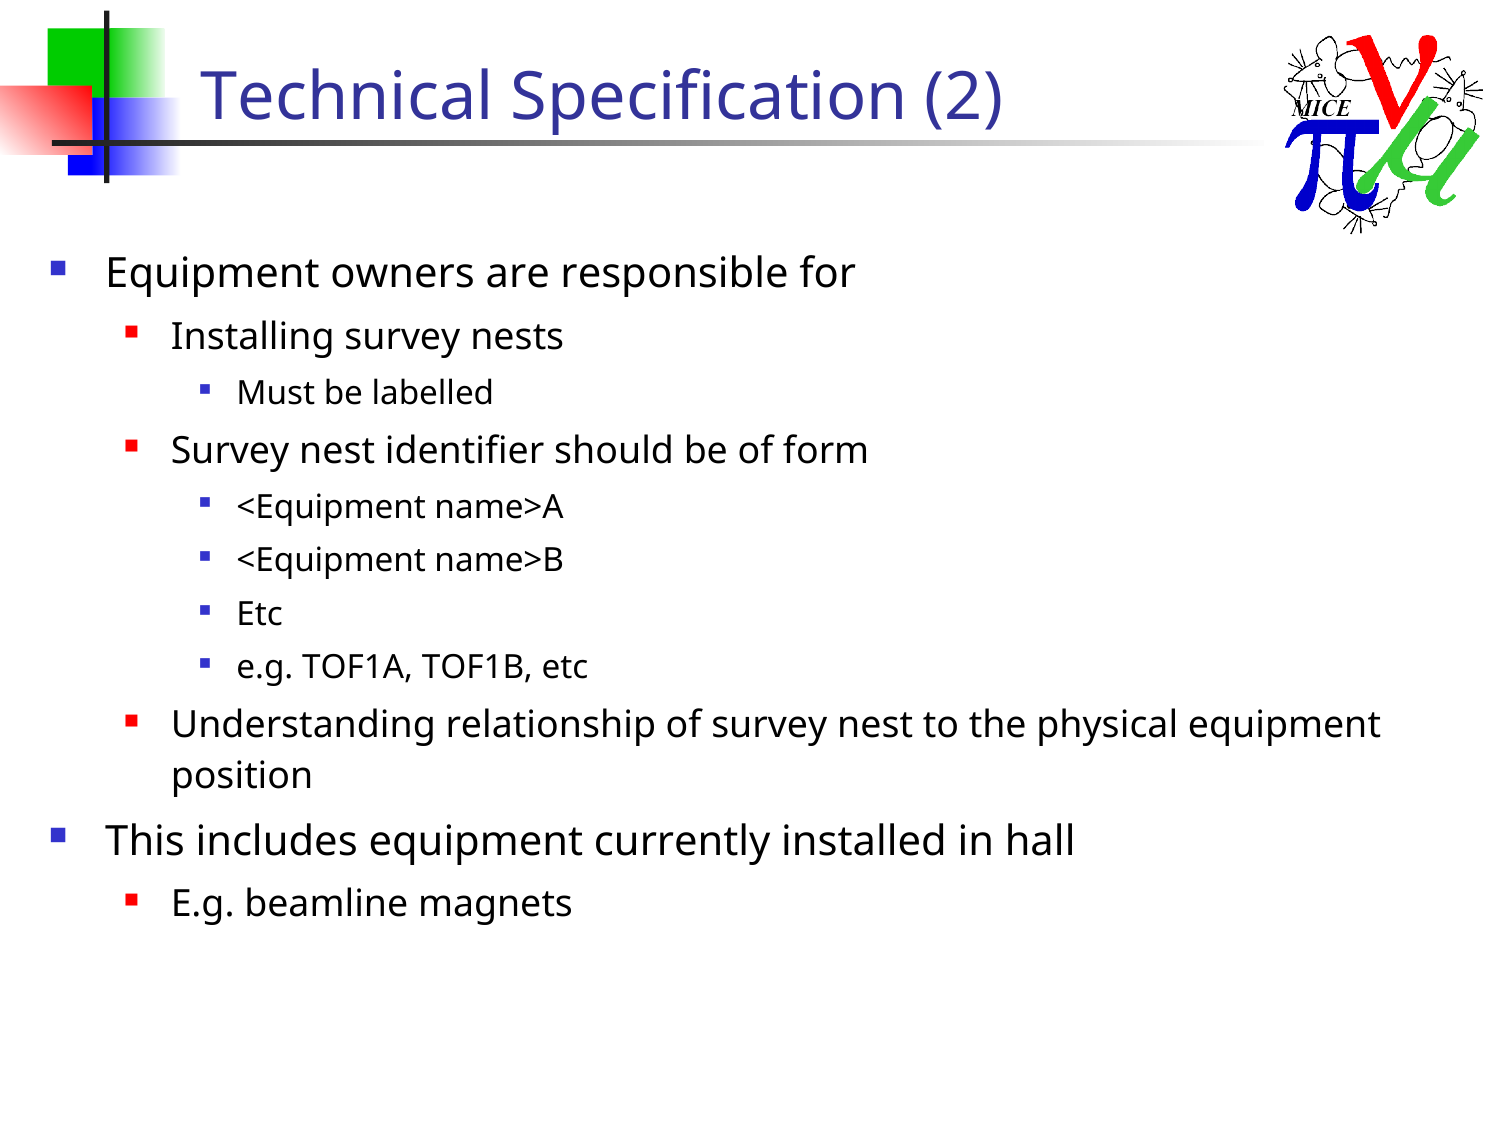

# Technical Specification (2)
Equipment owners are responsible for
Installing survey nests
Must be labelled
Survey nest identifier should be of form
<Equipment name>A
<Equipment name>B
Etc
e.g. TOF1A, TOF1B, etc
Understanding relationship of survey nest to the physical equipment position
This includes equipment currently installed in hall
E.g. beamline magnets